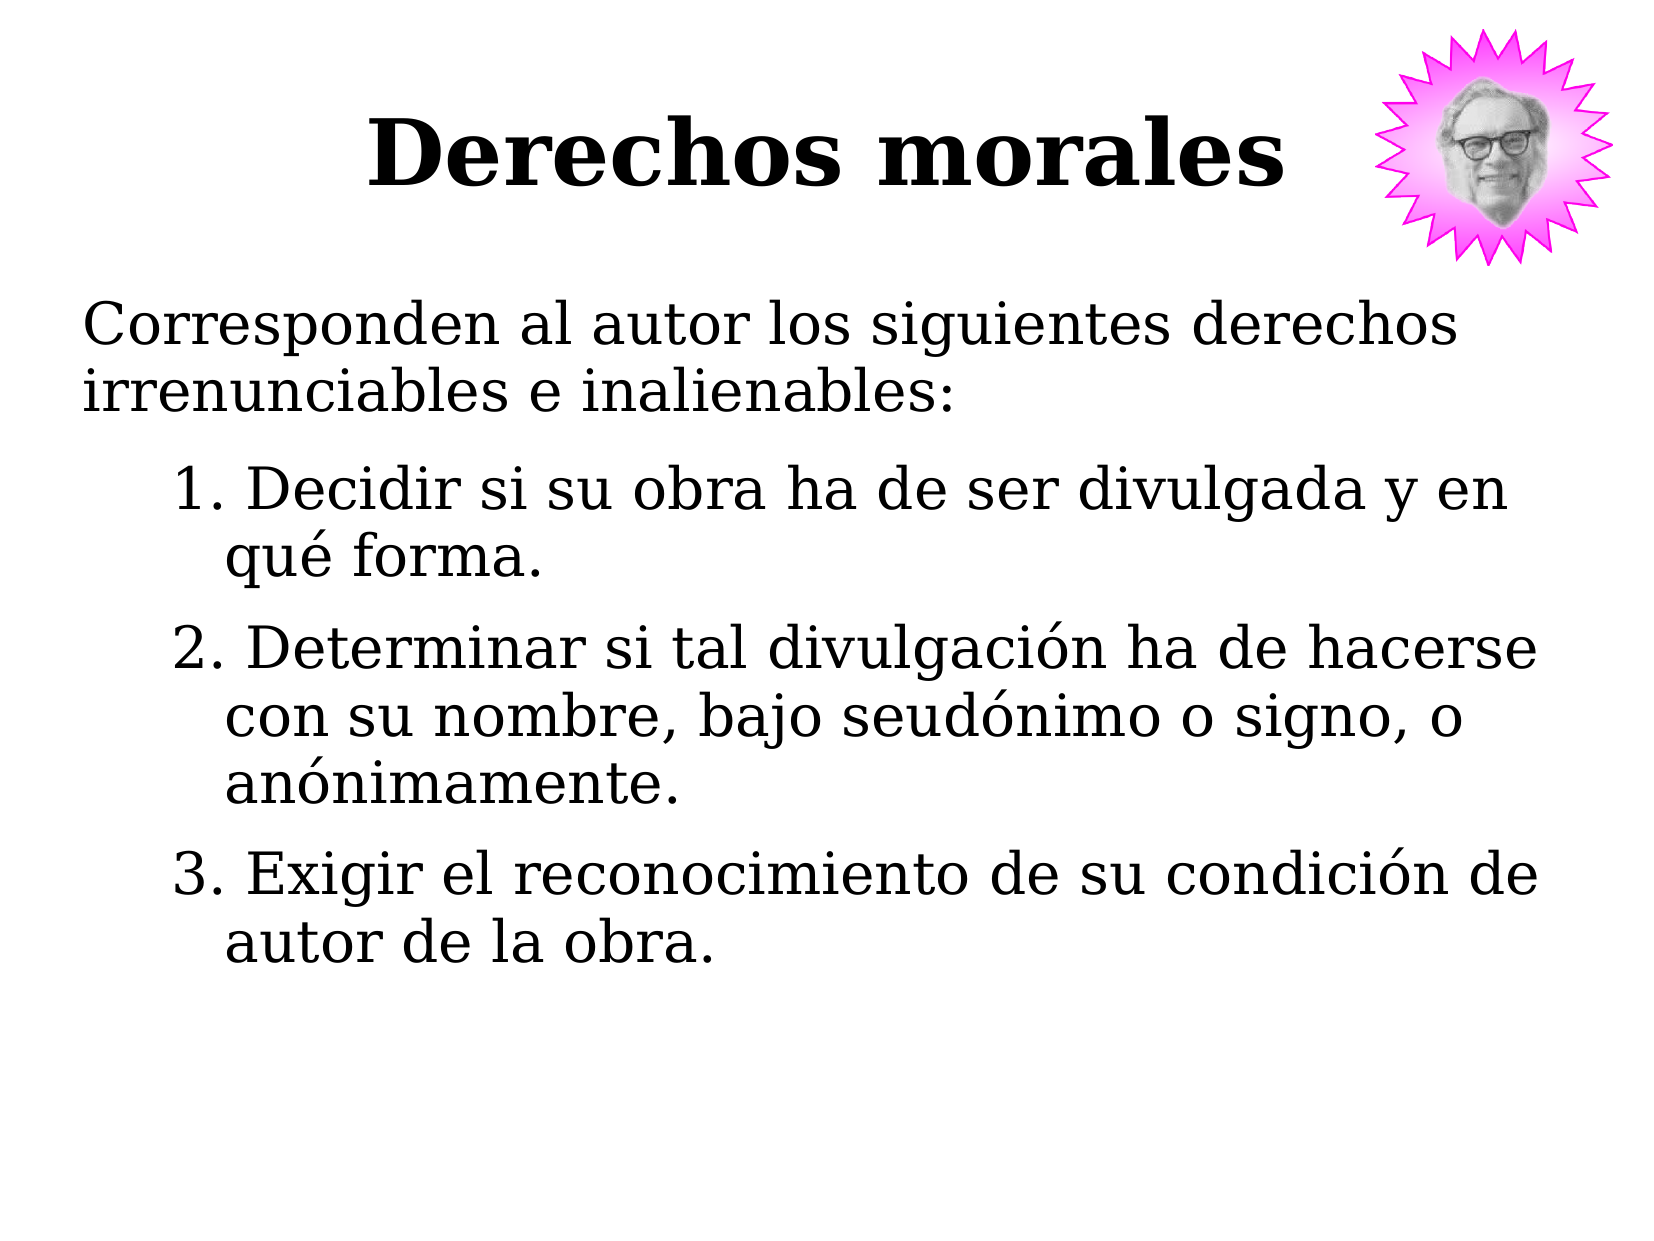

# Derechos morales
Corresponden al autor los siguientes derechos irrenunciables e inalienables:
 Decidir si su obra ha de ser divulgada y en qué forma.
 Determinar si tal divulgación ha de hacerse con su nombre, bajo seudónimo o signo, o anónimamente.
 Exigir el reconocimiento de su condición de autor de la obra.